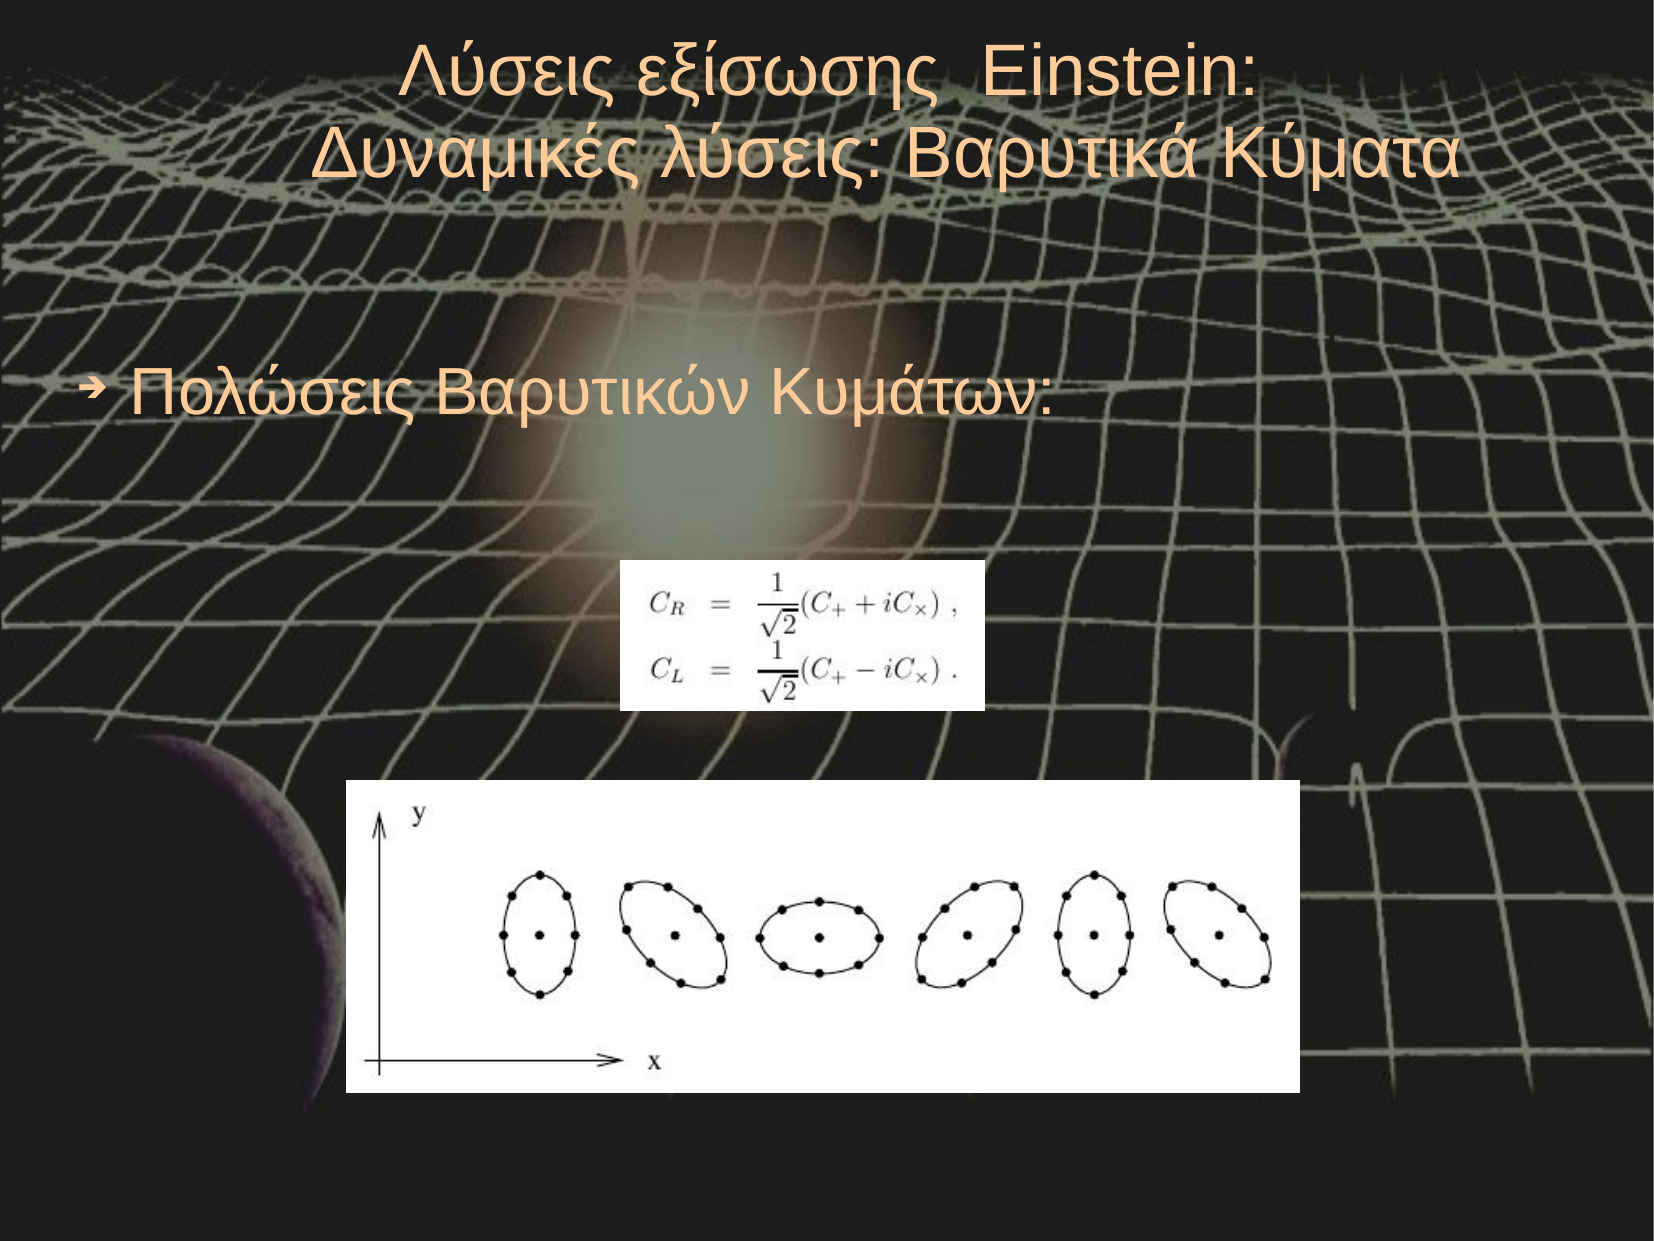

# Λύσεις εξίσωσης Einstein: Δυναμικές λύσεις: Βαρυτικά Κύματα
Πολώσεις Βαρυτικών Κυμάτων: